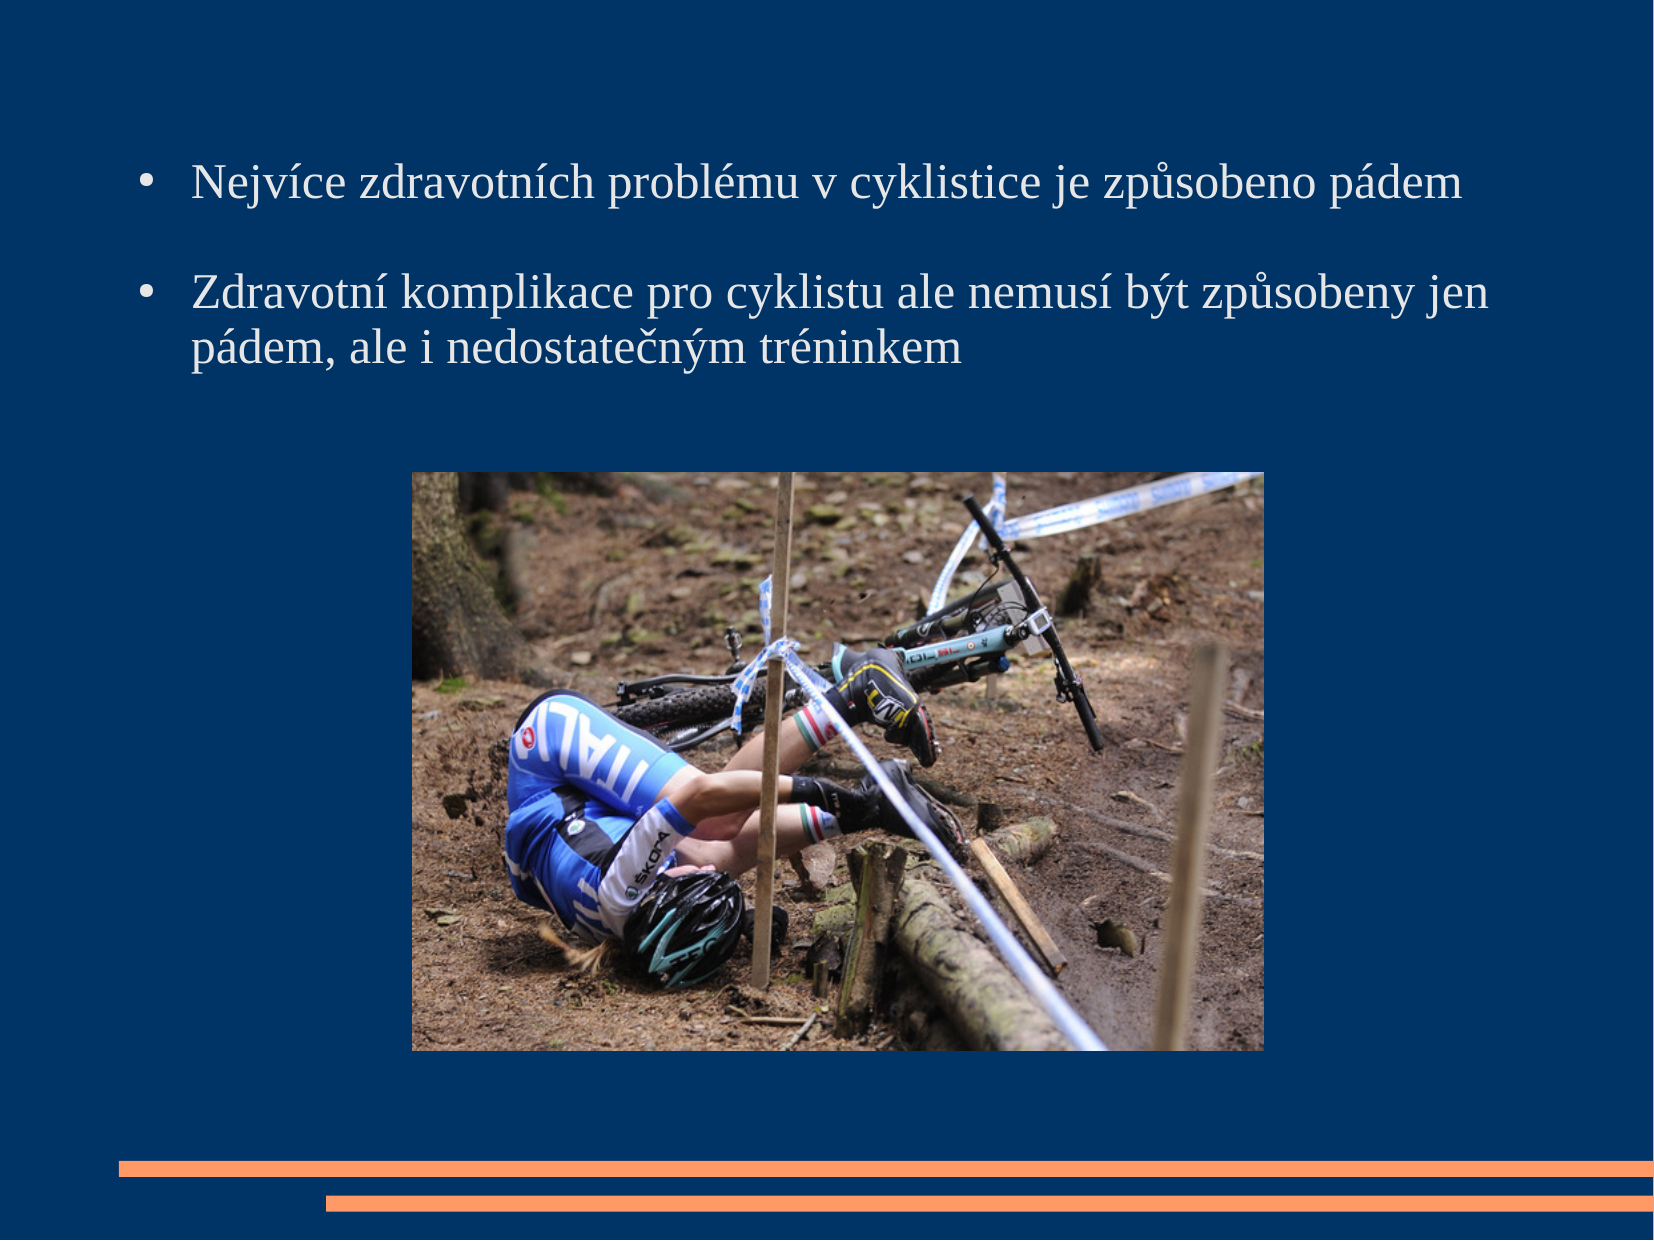

#
Nejvíce zdravotních problému v cyklistice je způsobeno pádem
Zdravotní komplikace pro cyklistu ale nemusí být způsobeny jen pádem, ale i nedostatečným tréninkem